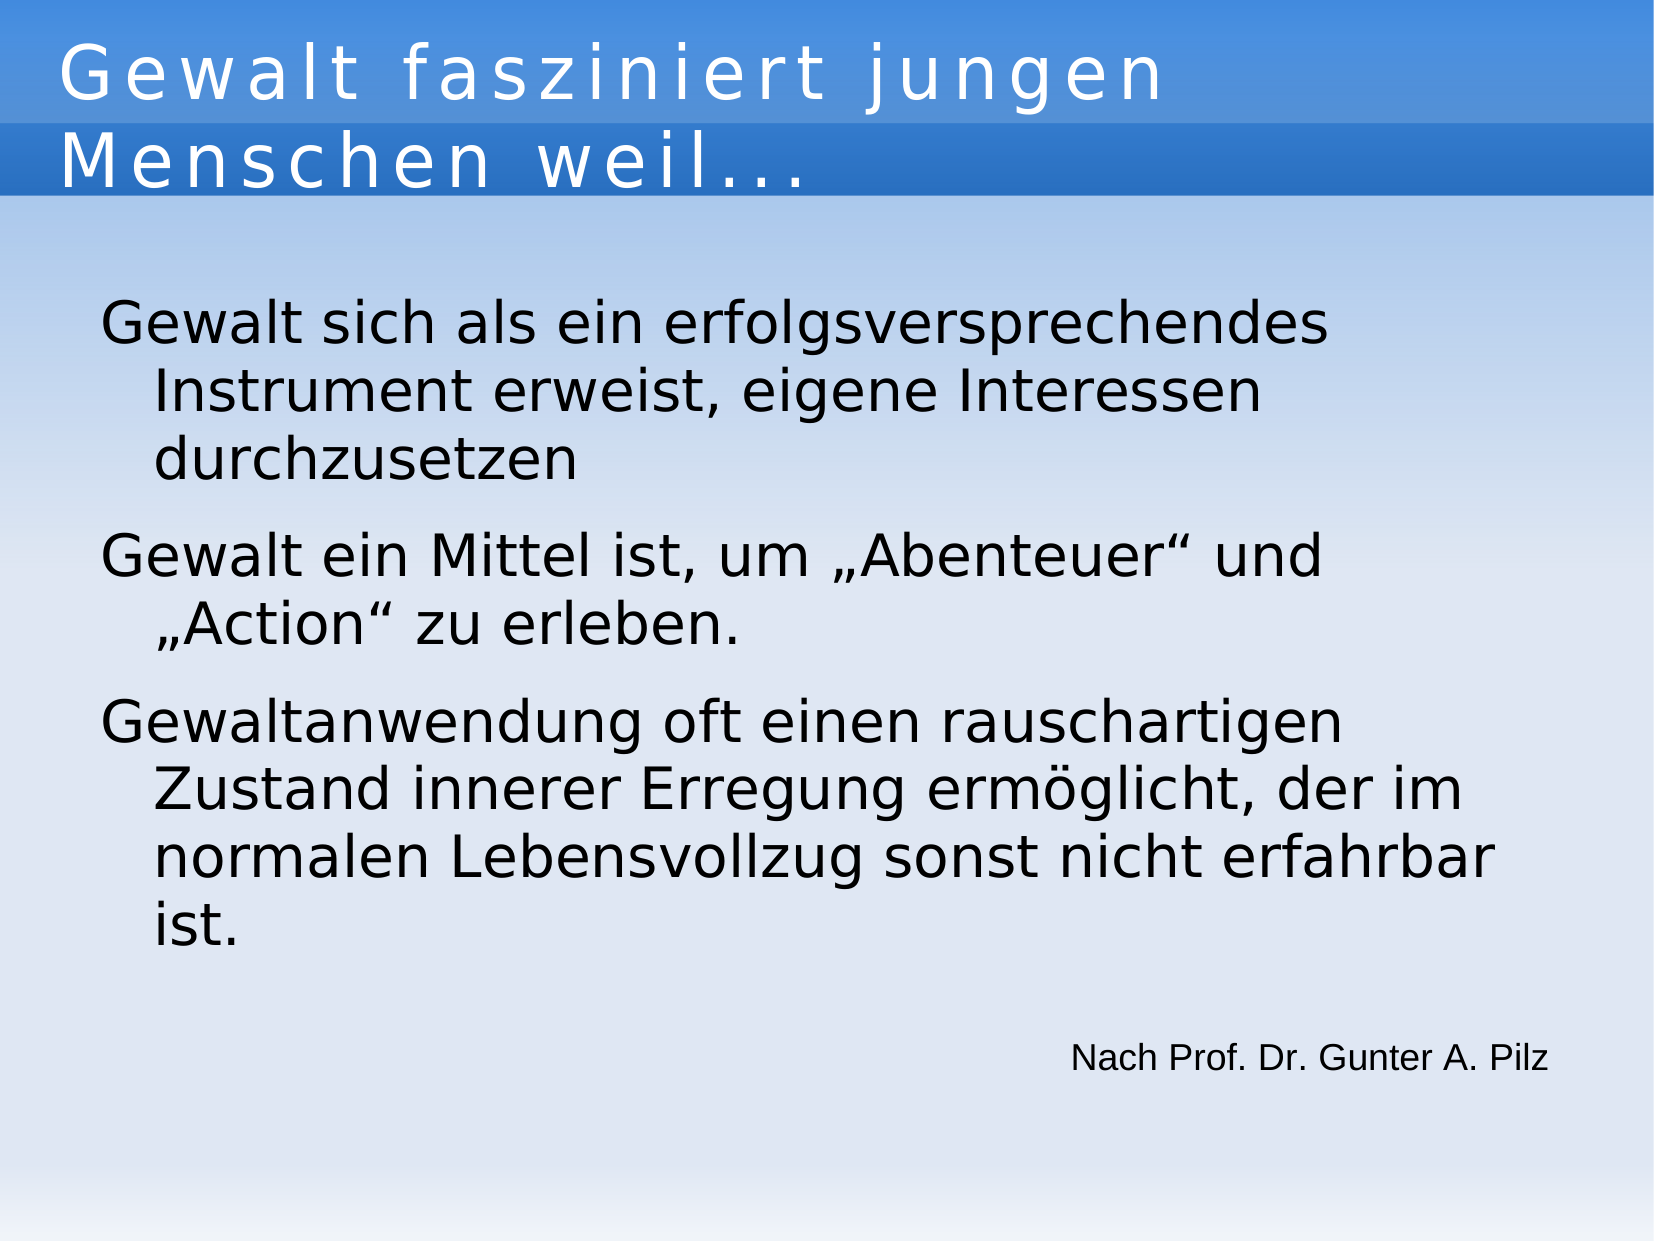

# Gewalt fasziniert jungen Menschen weil...
Gewalt sich als ein erfolgsversprechendes Instrument erweist, eigene Interessen durchzusetzen
Gewalt ein Mittel ist, um „Abenteuer“ und „Action“ zu erleben.
Gewaltanwendung oft einen rauschartigen Zustand innerer Erregung ermöglicht, der im normalen Lebensvollzug sonst nicht erfahrbar ist.
Nach Prof. Dr. Gunter A. Pilz